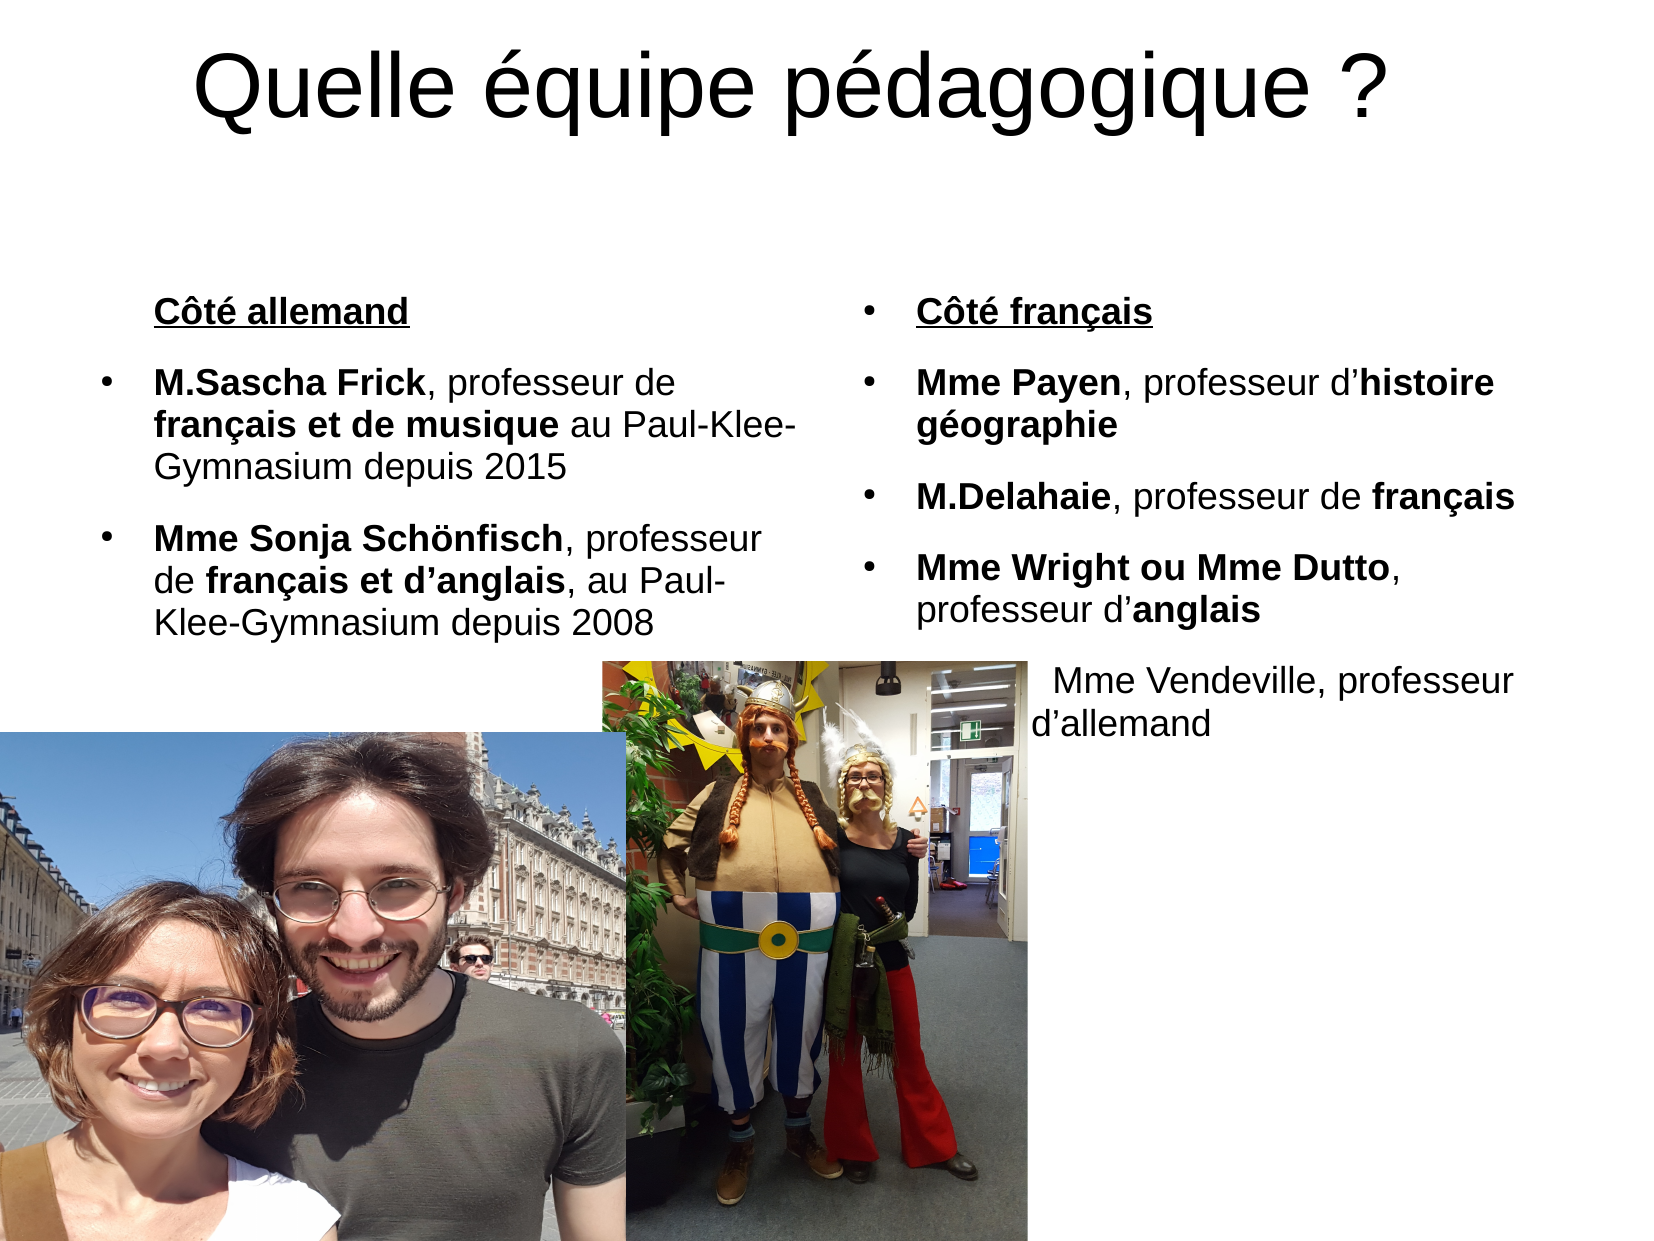

# Quelle équipe pédagogique ?
Côté allemand
M.Sascha Frick, professeur de français et de musique au Paul-Klee-Gymnasium depuis 2015
Mme Sonja Schönfisch, professeur de français et d’anglais, au Paul-Klee-Gymnasium depuis 2008
Côté français
Mme Payen, professeur d’histoire géographie
M.Delahaie, professeur de français
Mme Wright ou Mme Dutto, professeur d’anglais
 Mme Vendeville, professeur d’allemand